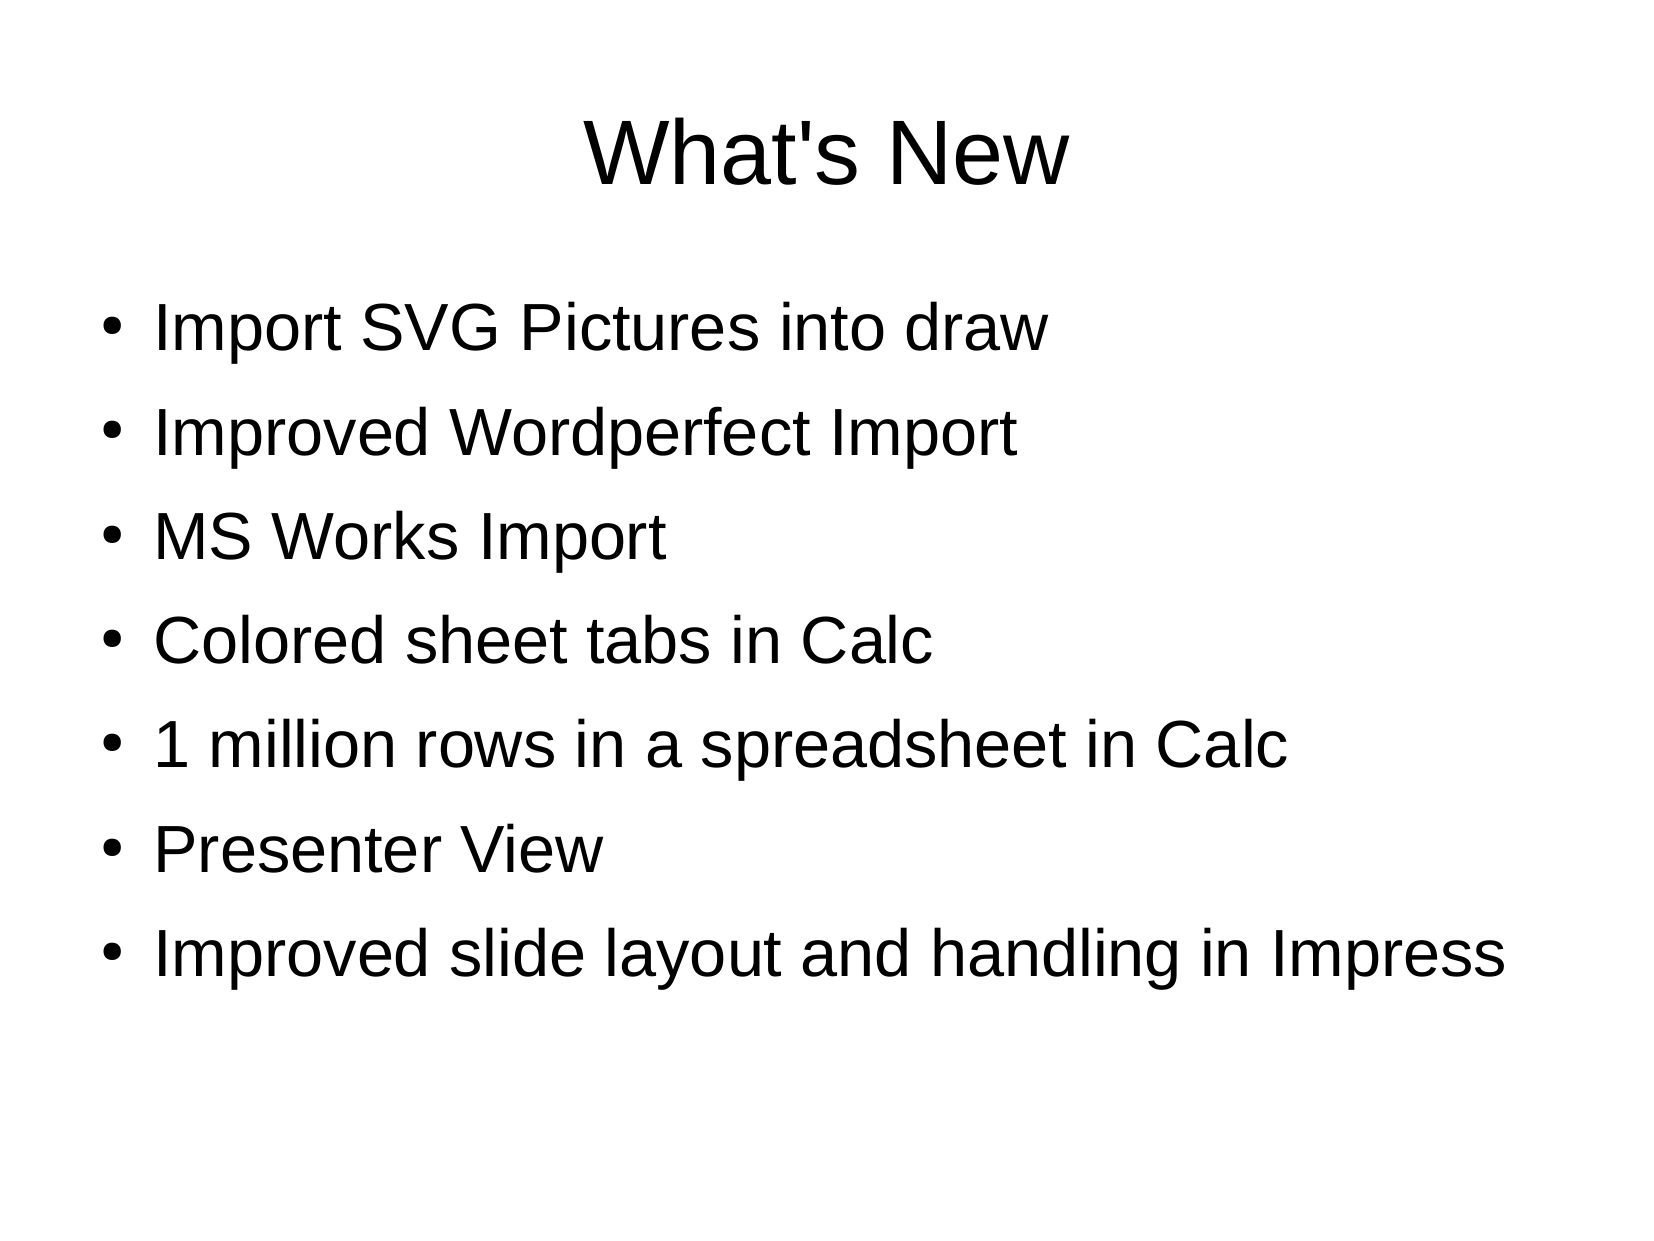

# What's New
Import SVG Pictures into draw
Improved Wordperfect Import
MS Works Import
Colored sheet tabs in Calc
1 million rows in a spreadsheet in Calc
Presenter View
Improved slide layout and handling in Impress